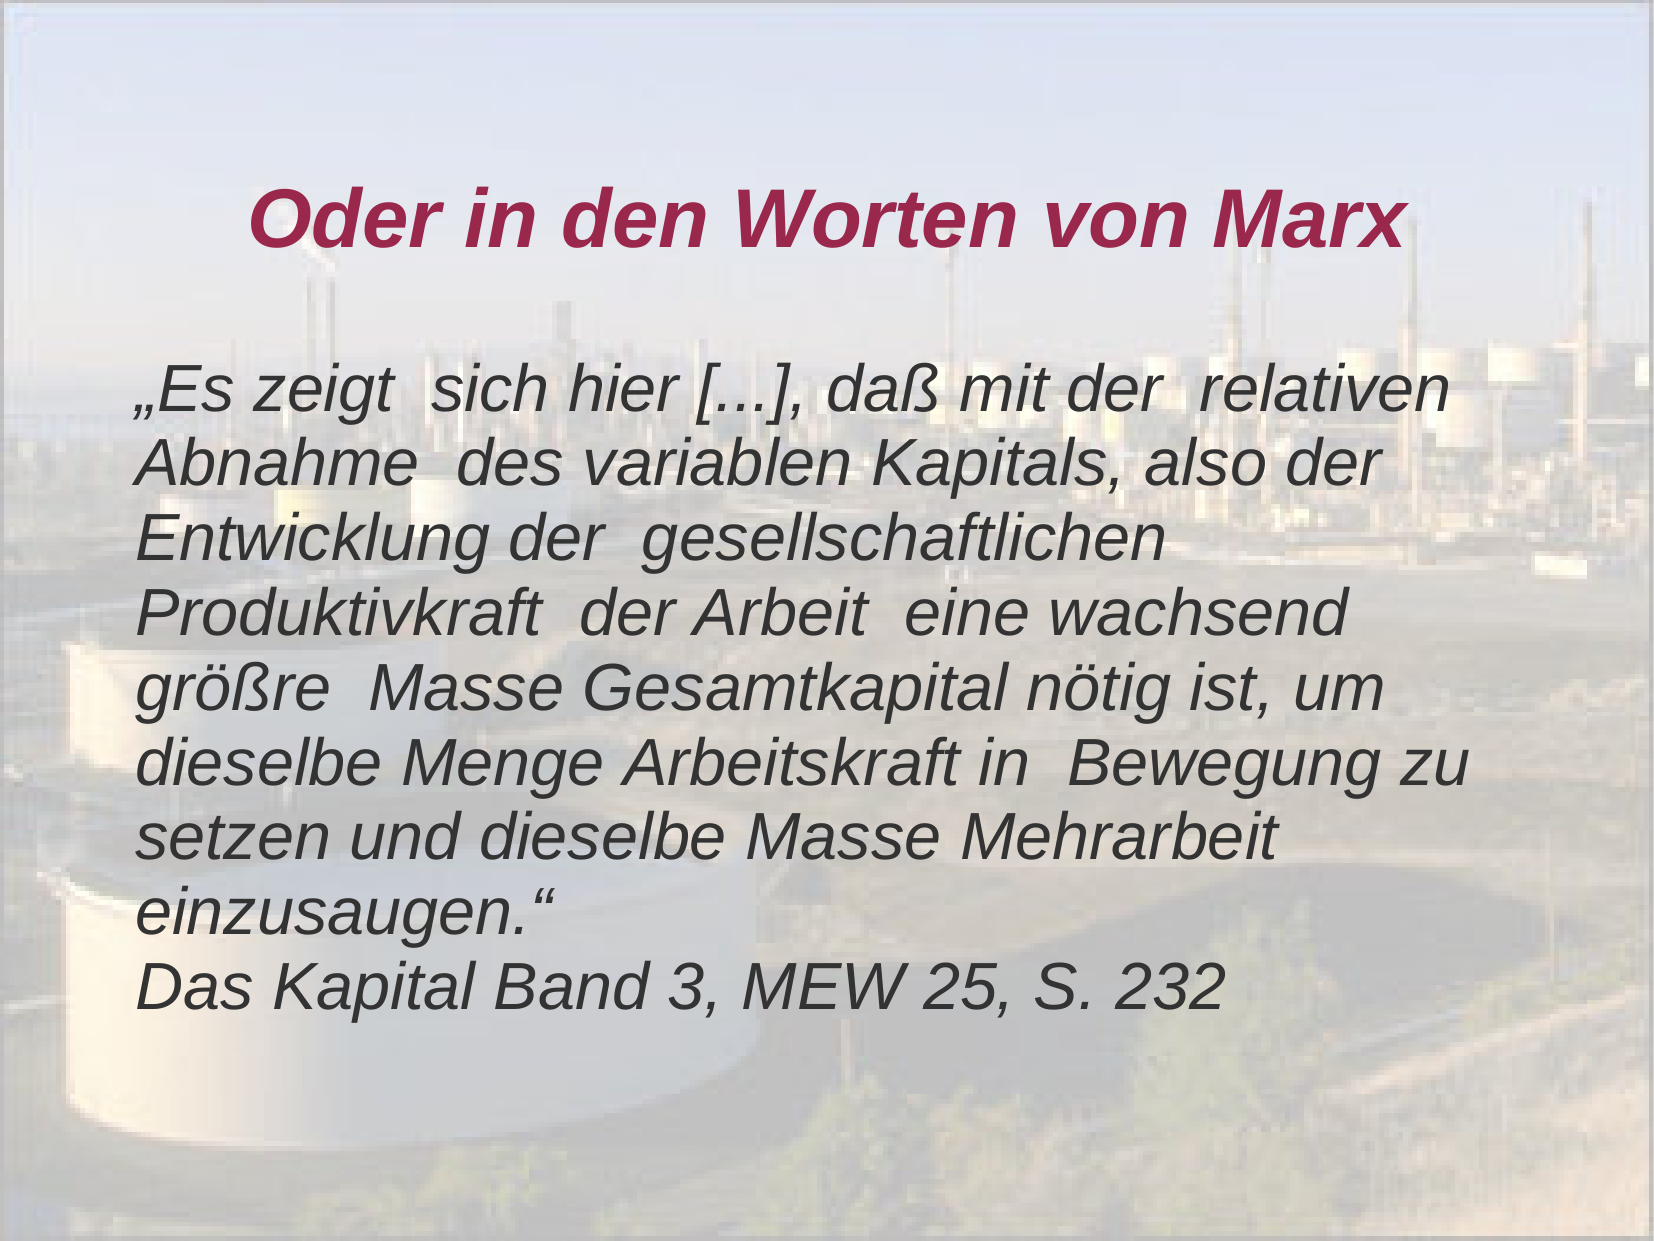

# Oder in den Worten von Marx
„Es zeigt sich hier [...], daß mit der relativen Abnahme des variablen Kapitals, also der Entwicklung der gesellschaftlichen Produktivkraft der Arbeit eine wachsend größre Masse Gesamtkapital nötig ist, um dieselbe Menge Arbeitskraft in Bewegung zu setzen und dieselbe Masse Mehrarbeit
einzusaugen.“
Das Kapital Band 3, MEW 25, S. 232